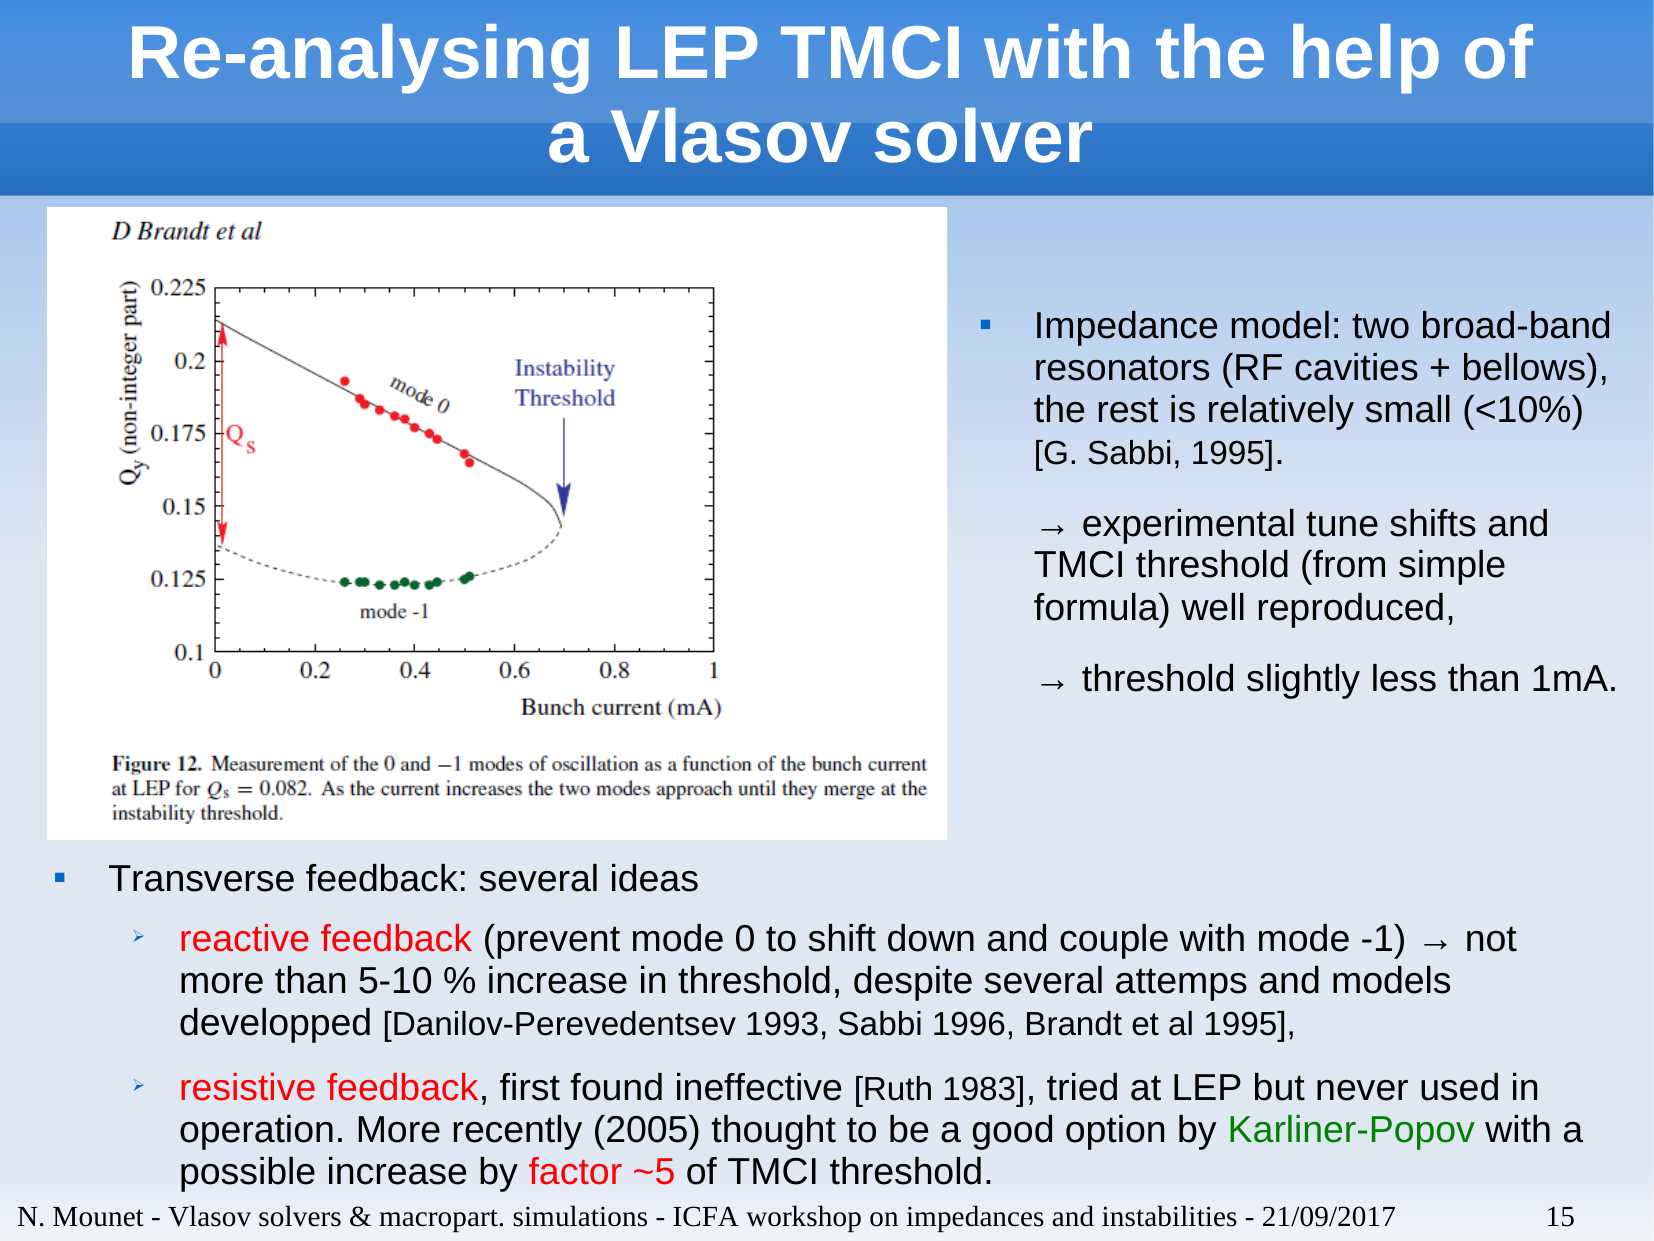

Re-analysing LEP TMCI with the help of a Vlasov solver
Impedance model: two broad-band resonators (RF cavities + bellows), the rest is relatively small (<10%) [G. Sabbi, 1995].
→ experimental tune shifts and TMCI threshold (from simple formula) well reproduced,
→ threshold slightly less than 1mA.
# Transverse feedback: several ideas
reactive feedback (prevent mode 0 to shift down and couple with mode -1) → not more than 5-10 % increase in threshold, despite several attemps and models developped [Danilov-Perevedentsev 1993, Sabbi 1996, Brandt et al 1995],
resistive feedback, first found ineffective [Ruth 1983], tried at LEP but never used in operation. More recently (2005) thought to be a good option by Karliner-Popov with a possible increase by factor ~5 of TMCI threshold.
N. Mounet - Vlasov solvers & macropart. simulations - ICFA workshop on impedances and instabilities - 21/09/2017
15